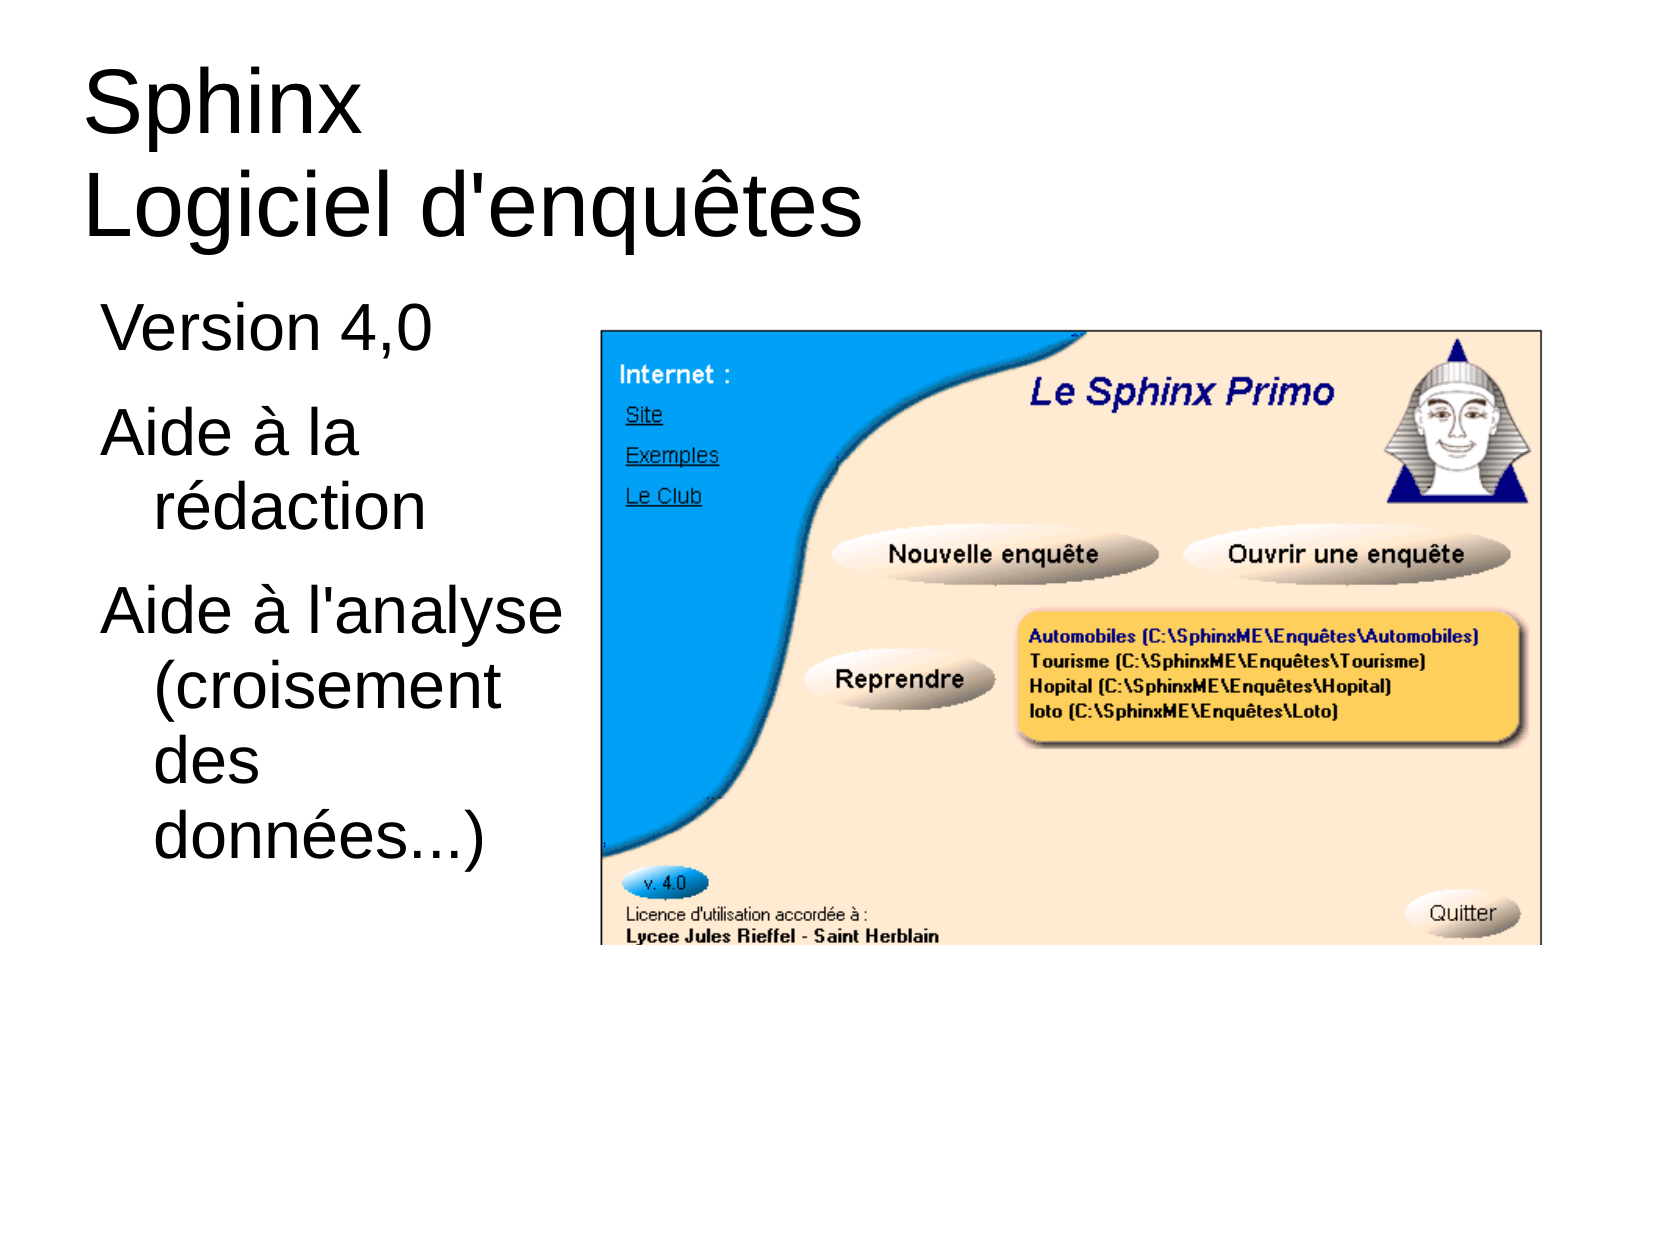

# Sphinx Logiciel d'enquêtes
Version 4,0
Aide à la rédaction
Aide à l'analyse (croisement des données...)